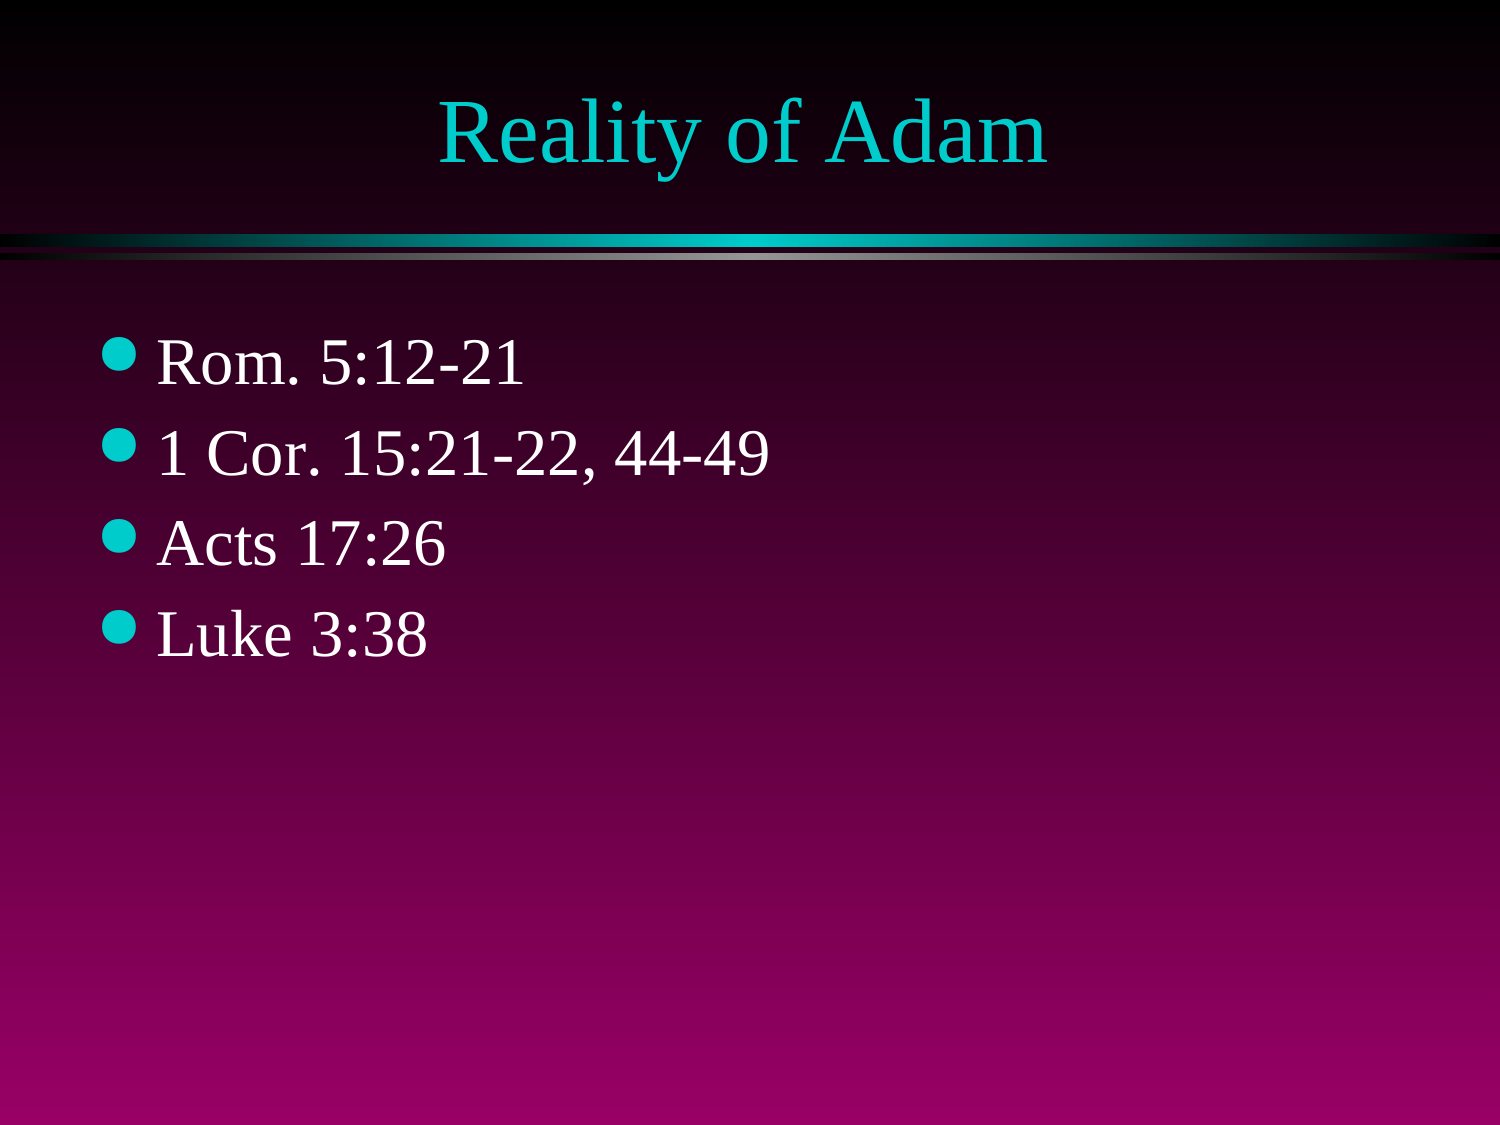

# Reality of Adam
Rom. 5:12-21
1 Cor. 15:21-22, 44-49
Acts 17:26
Luke 3:38